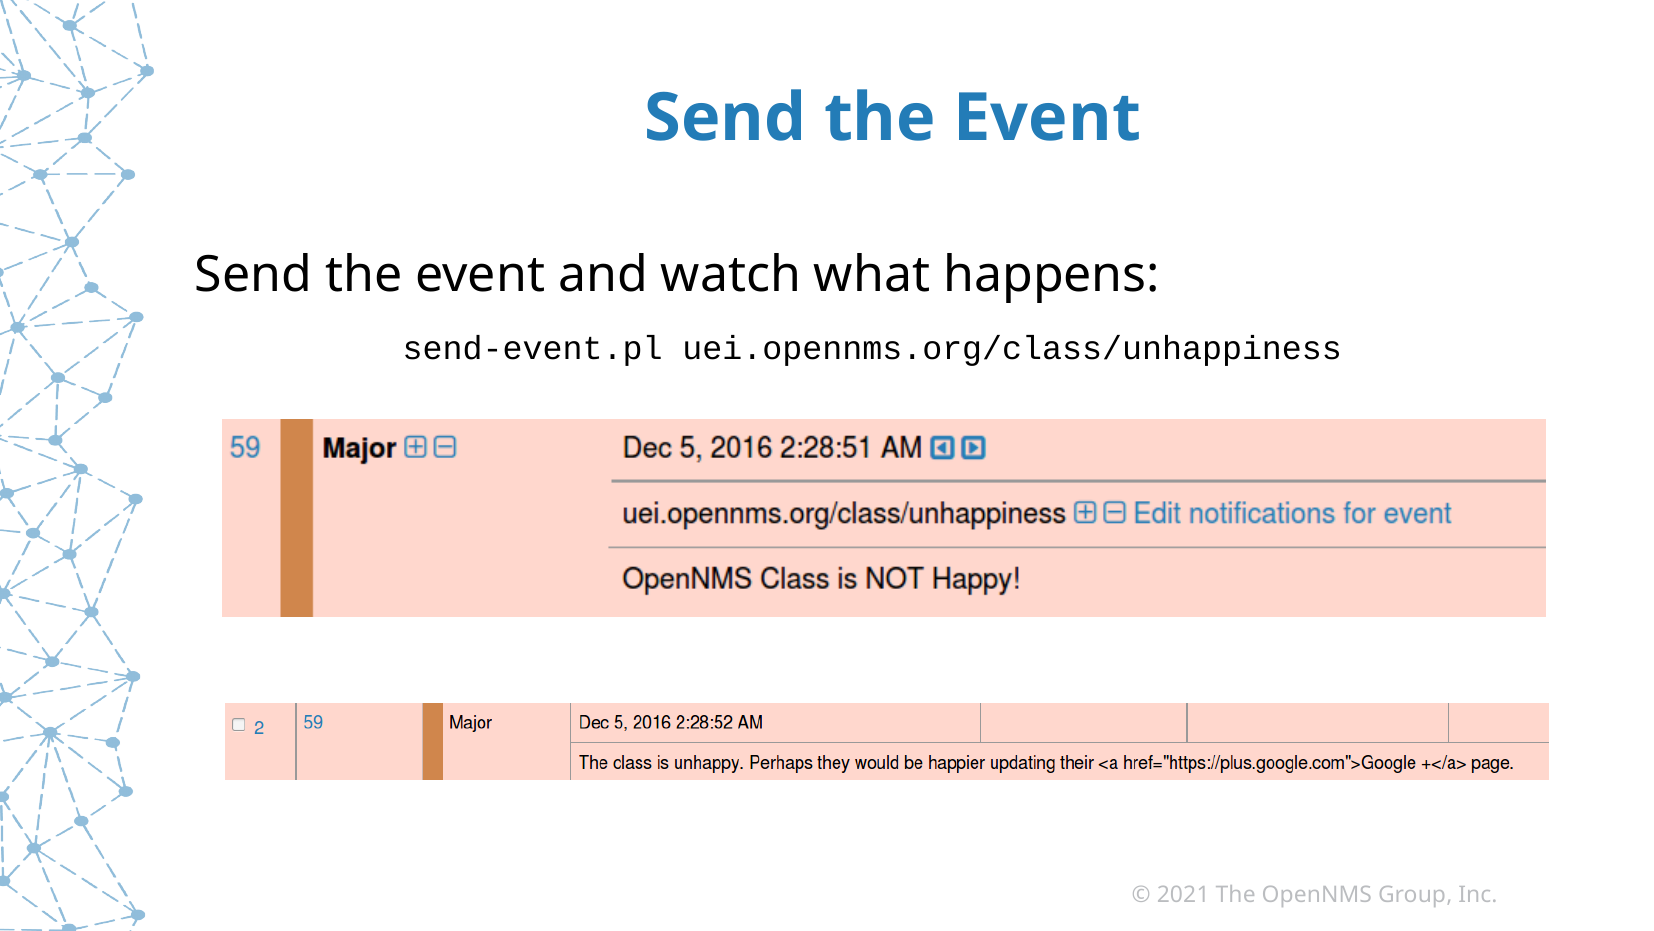

# Send the Event
Send the event and watch what happens:
 send-event.pl uei.opennms.org/class/unhappiness